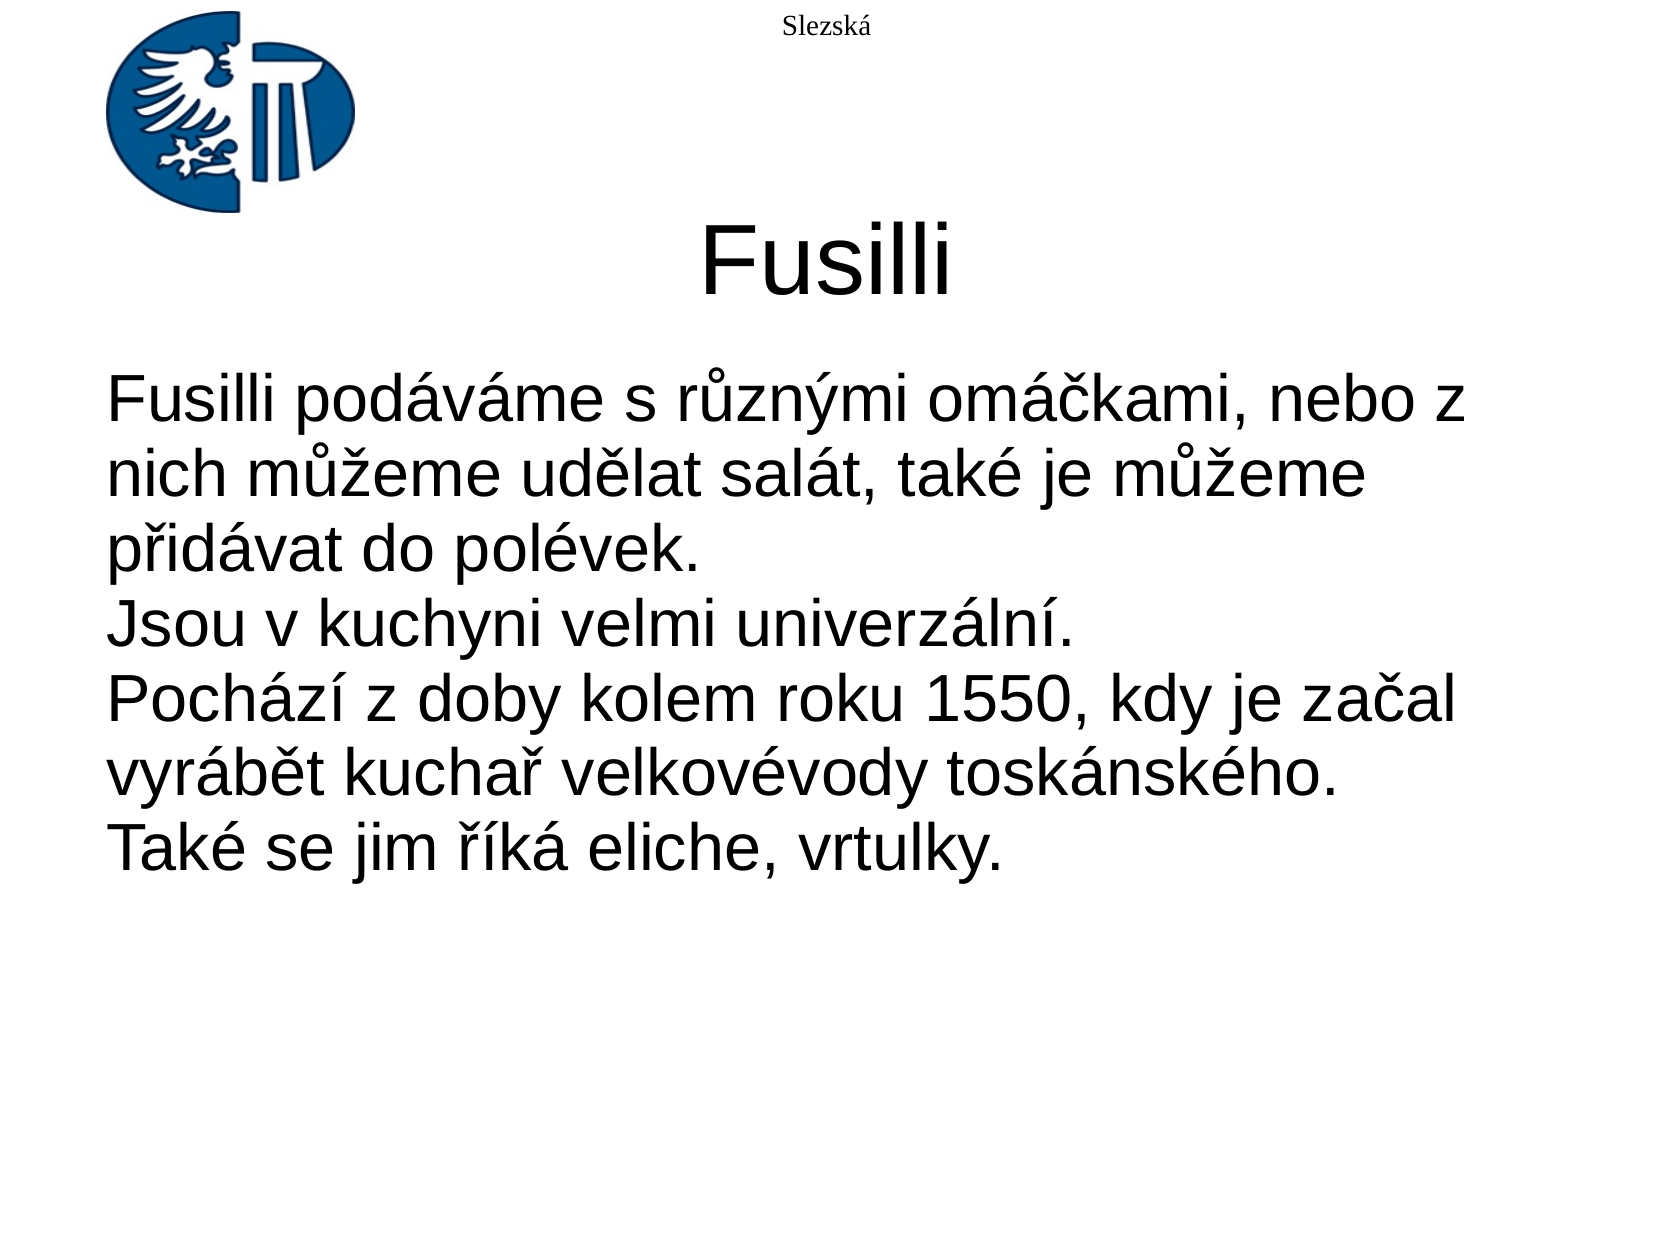

ahoj
# Fusilli
Fusilli podáváme s různými omáčkami, nebo z nich můžeme udělat salát, také je můžeme přidávat do polévek.
Jsou v kuchyni velmi univerzální.
Pochází z doby kolem roku 1550, kdy je začal vyrábět kuchař velkovévody toskánského.
Také se jim říká eliche, vrtulky.